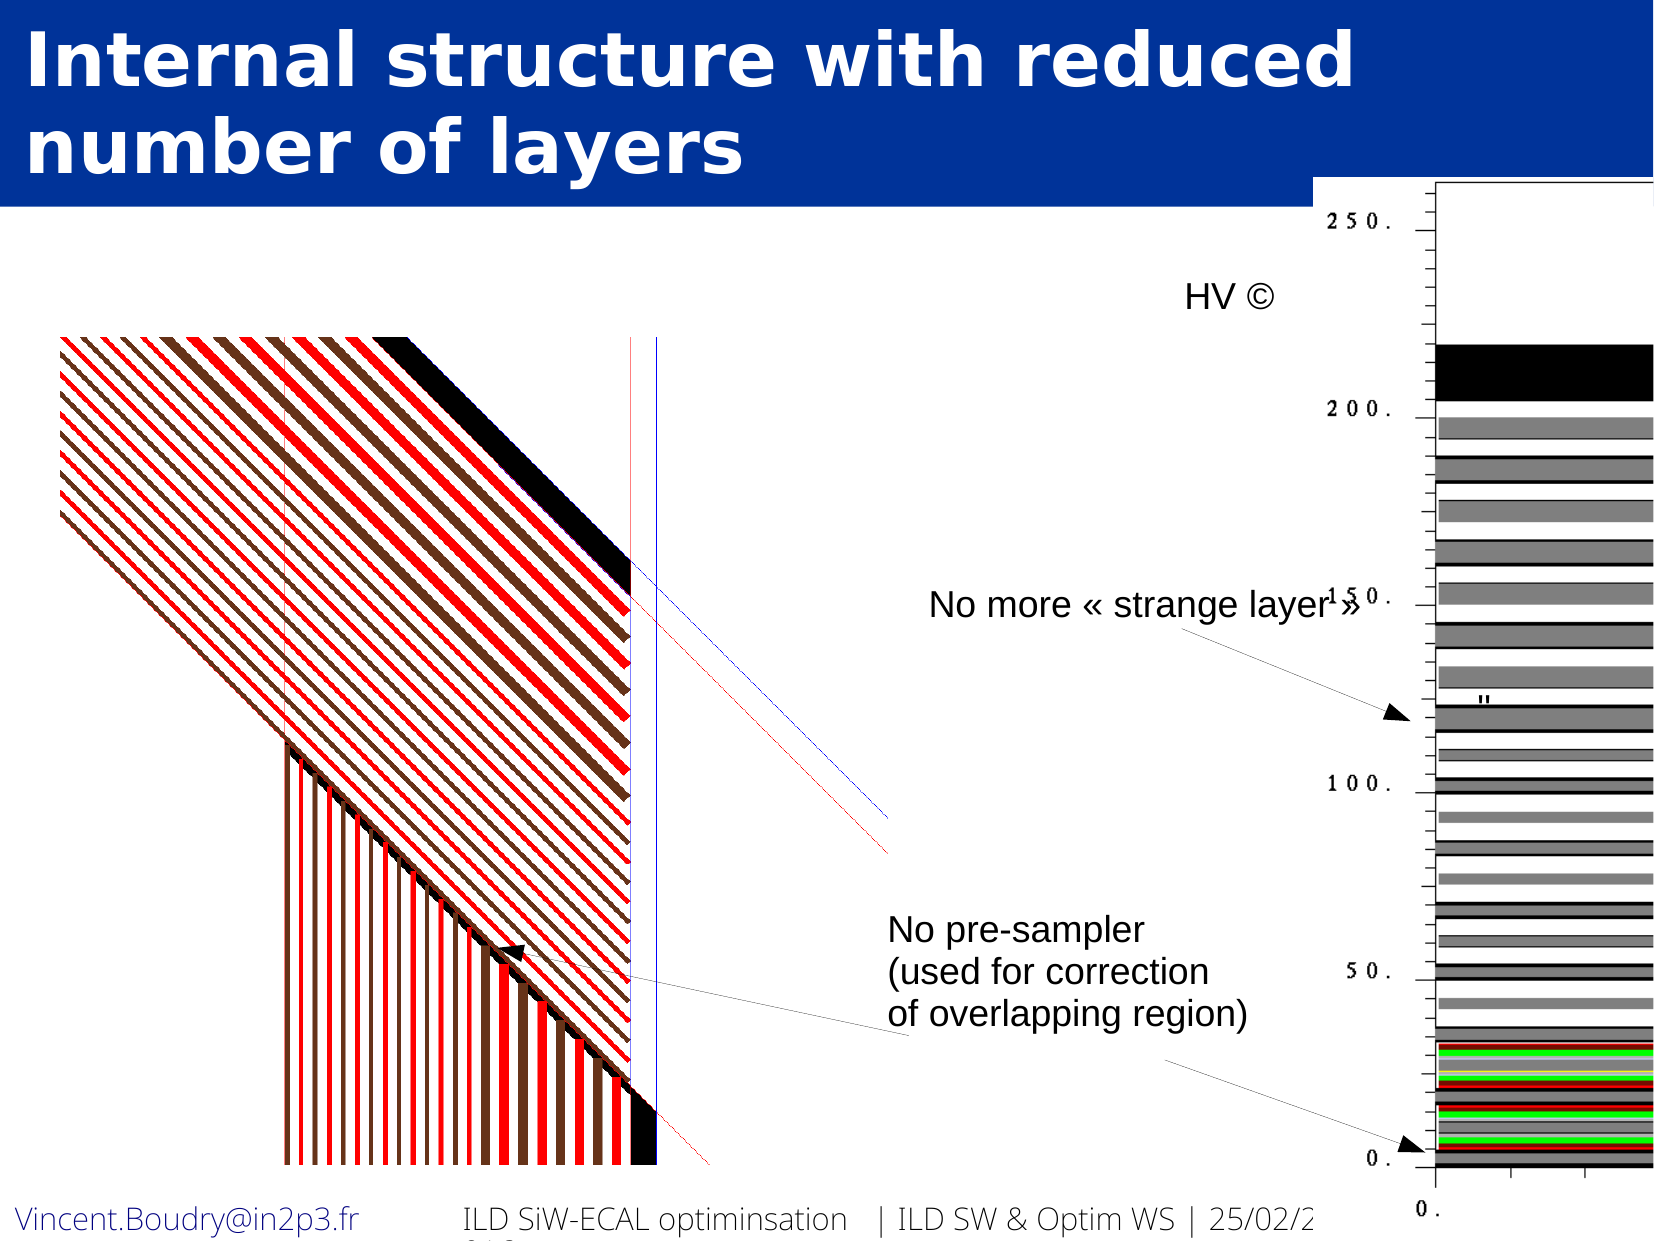

# Internal structure with reduced number of layers
''
HV ©
No more « strange layer »
No pre-sampler
(used for correction
of overlapping region)
ILD SiW-ECAL optiminsation | ILD SW & Optim WS | 25/02/2016
11